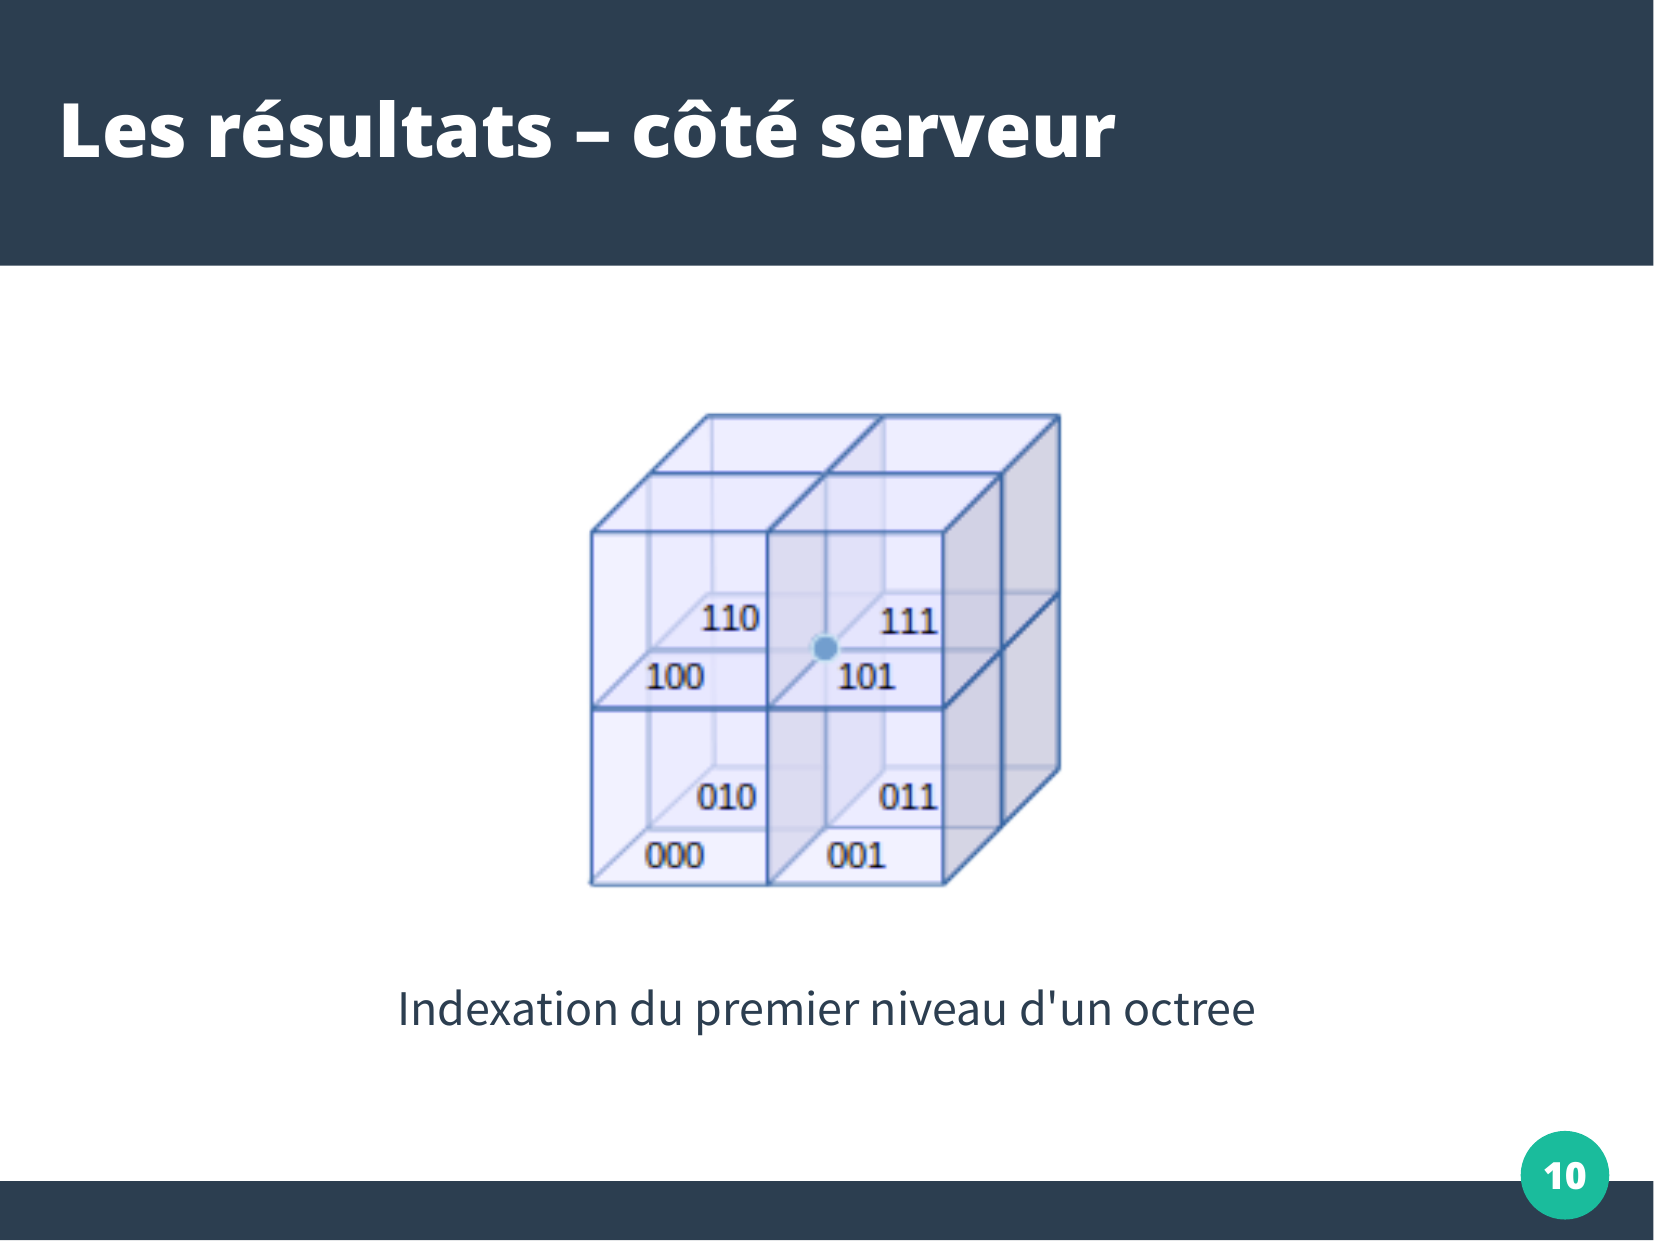

# Les résultats – côté serveur
Indexation du premier niveau d'un octree
10